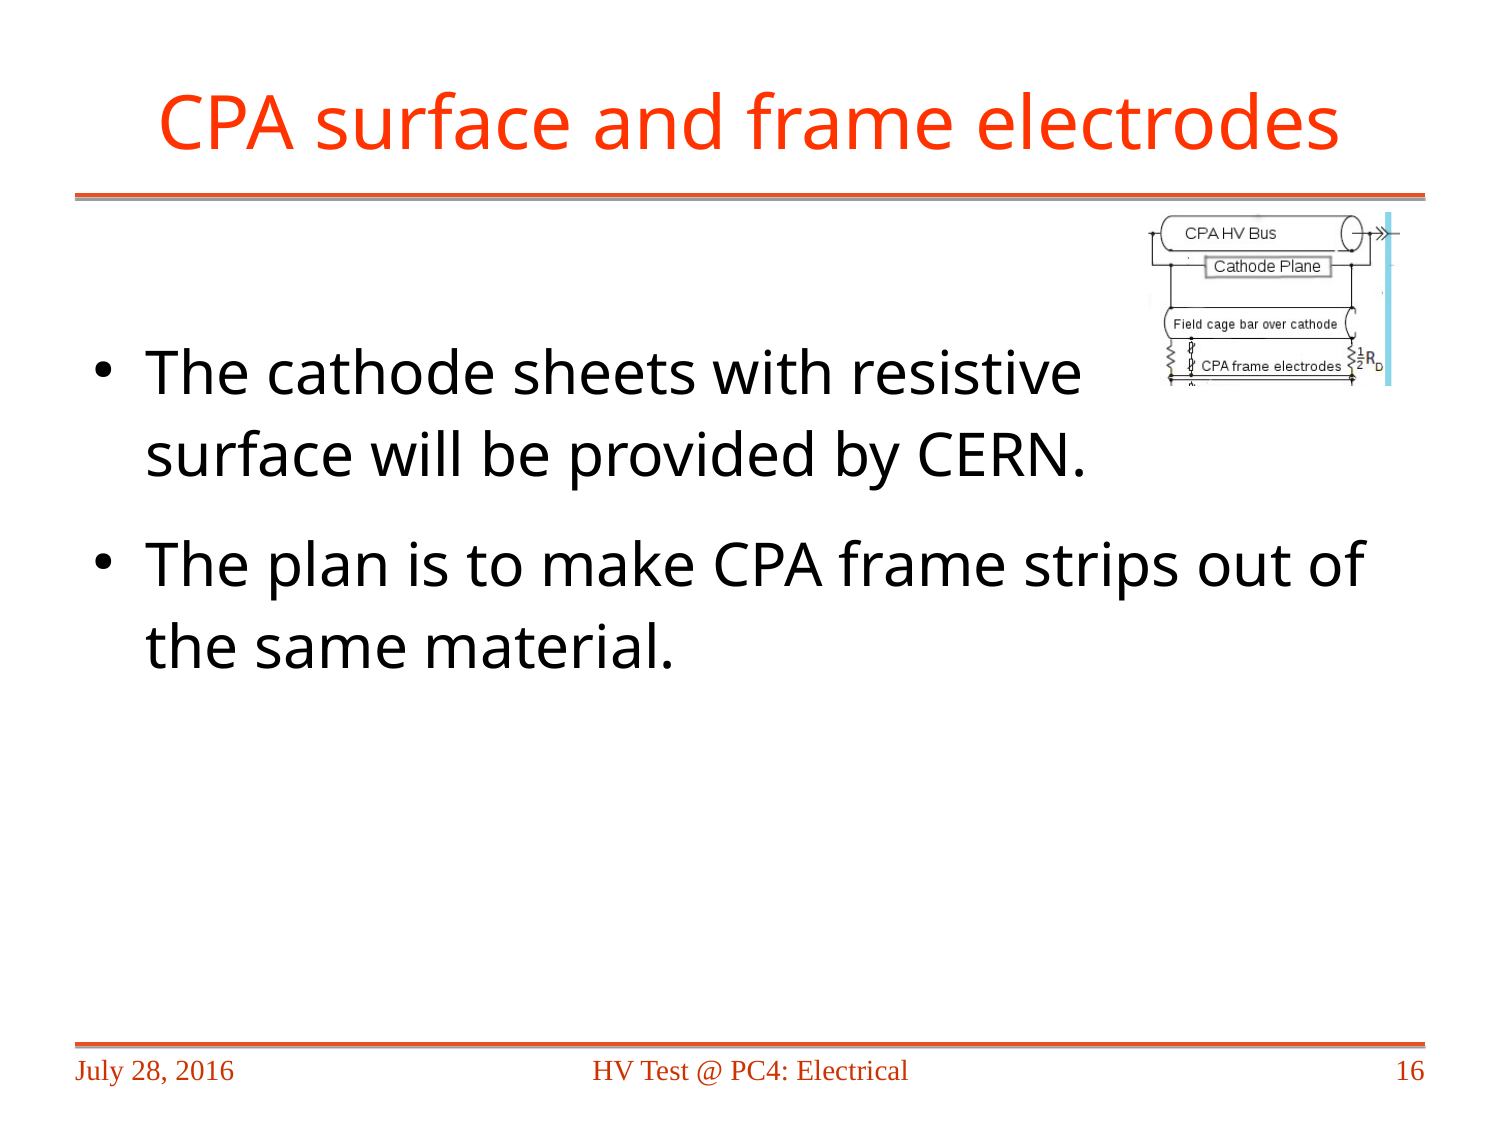

# CPA surface and frame electrodes
The cathode sheets with resistive
surface will be provided by CERN.
The plan is to make CPA frame strips out of the same material.
July 28, 2016
HV Test @ PC4: Electrical
16